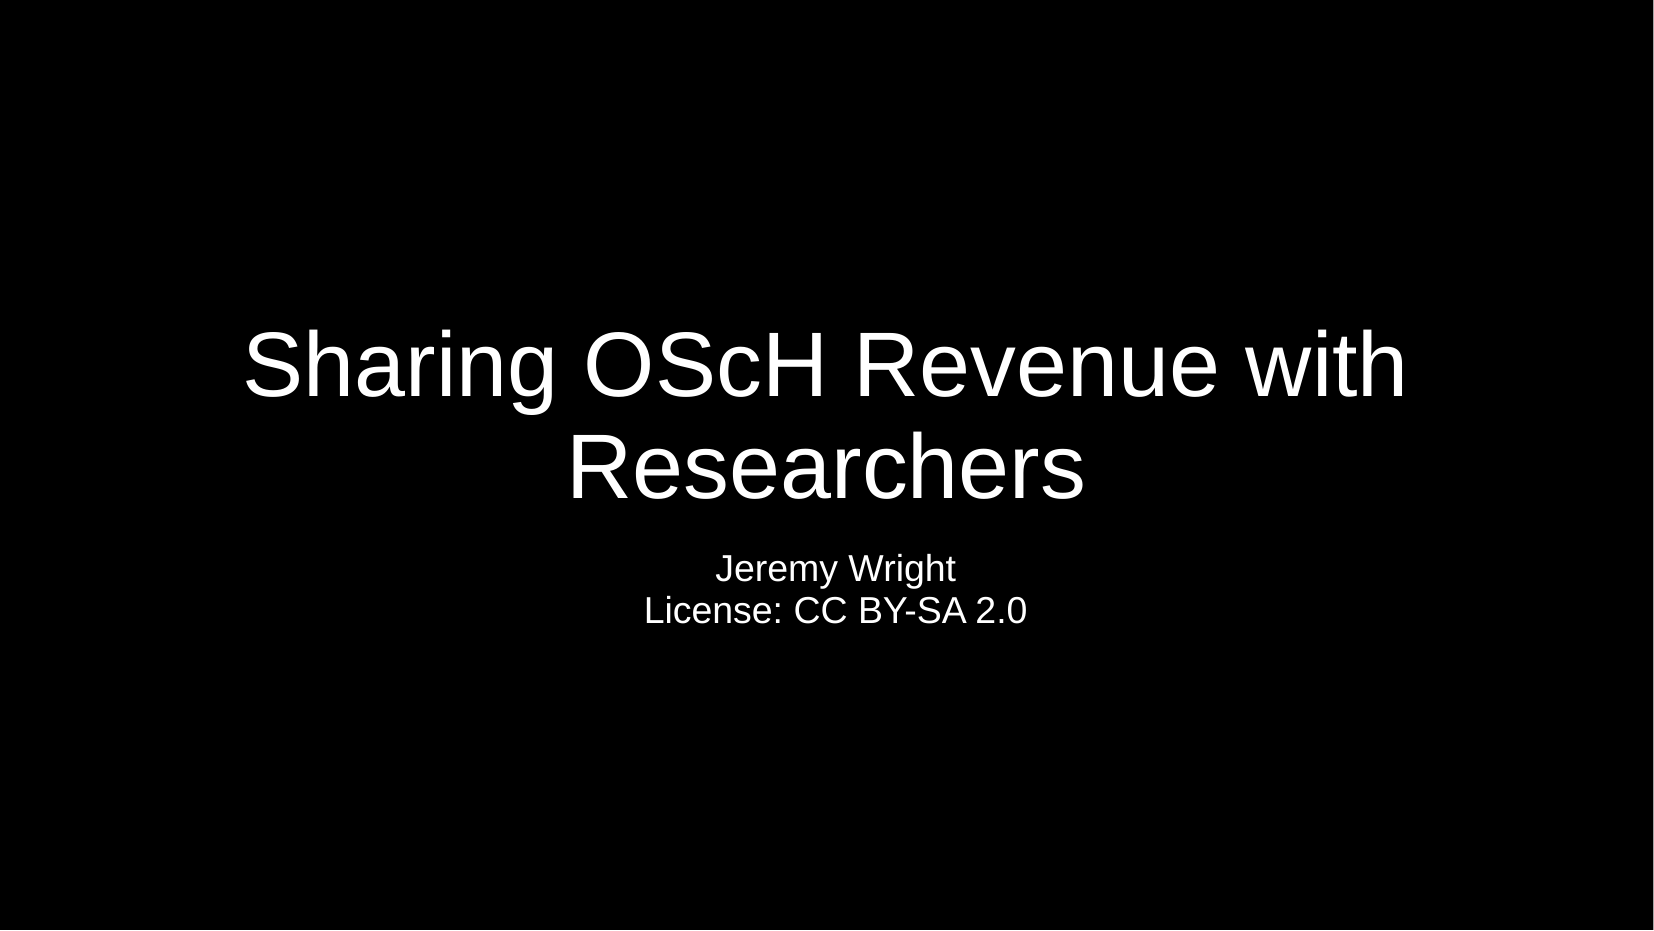

# Sharing OScH Revenue with Researchers
Jeremy Wright
License: CC BY-SA 2.0